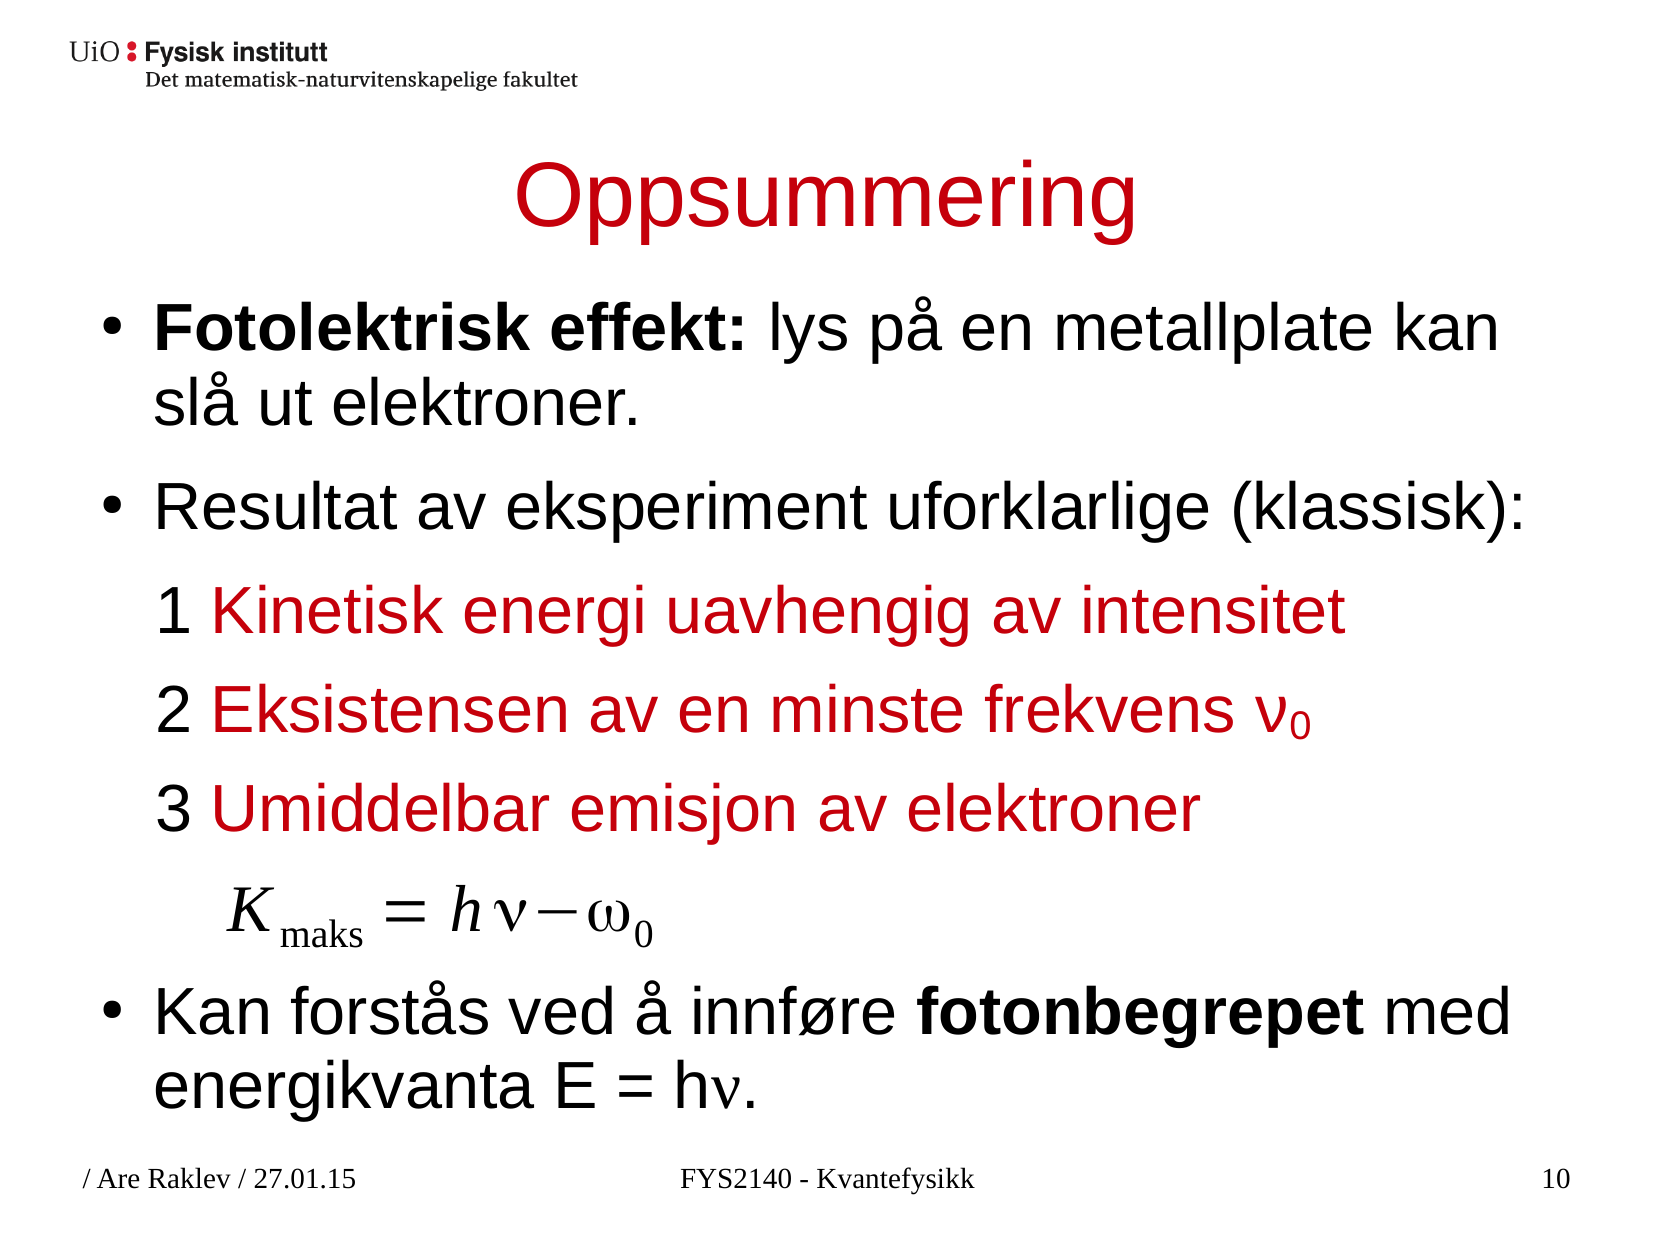

# Oppsummering
Fotolektrisk effekt: lys på en metallplate kan slå ut elektroner.
Resultat av eksperiment uforklarlige (klassisk):
 Kinetisk energi uavhengig av intensitet
 Eksistensen av en minste frekvens ν0
 Umiddelbar emisjon av elektroner
Kan forstås ved å innføre fotonbegrepet med energikvanta E = hν.
/ Are Raklev / 27.01.15
FYS2140 - Kvantefysikk
10